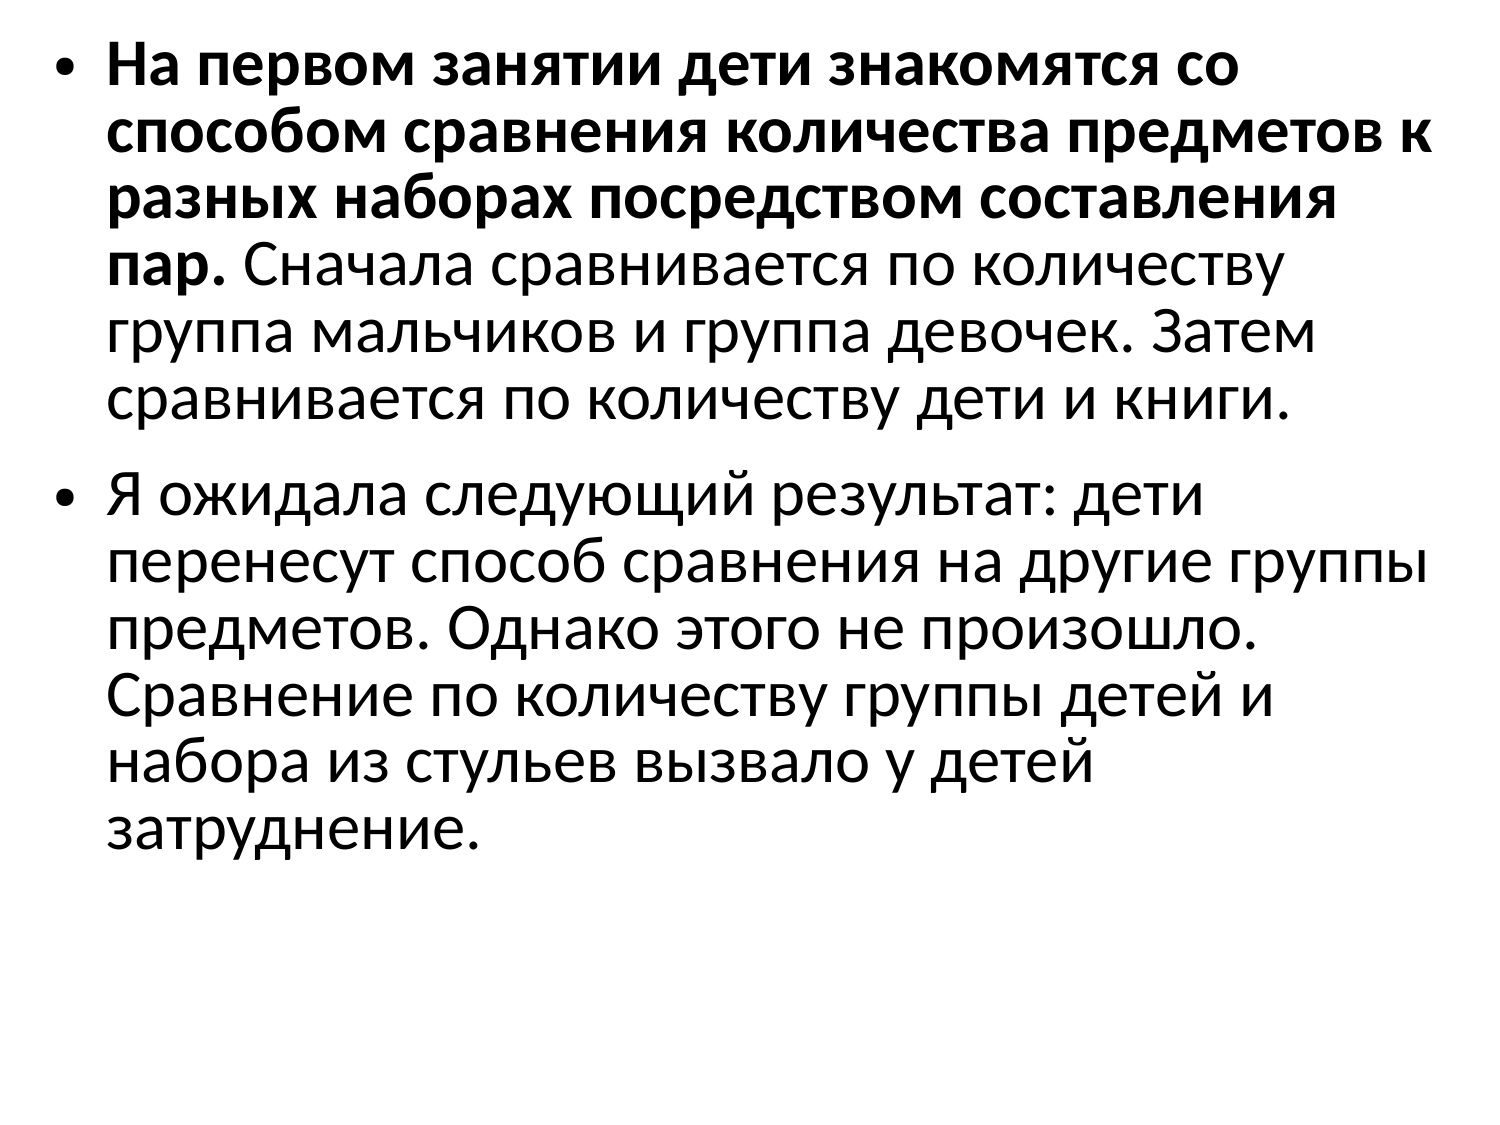

# На первом занятии дети знакомятся со способом сравнения количества предметов к разных наборах посредством составления пар. Сначала сравнивается по количеству группа мальчиков и группа девочек. Затем сравнивается по количеству дети и книги.
Я ожидала следующий результат: дети перенесут способ сравнения на другие группы предметов. Однако этого не произошло. Сравнение по количеству группы детей и набора из стульев вызвало у детей затруднение.